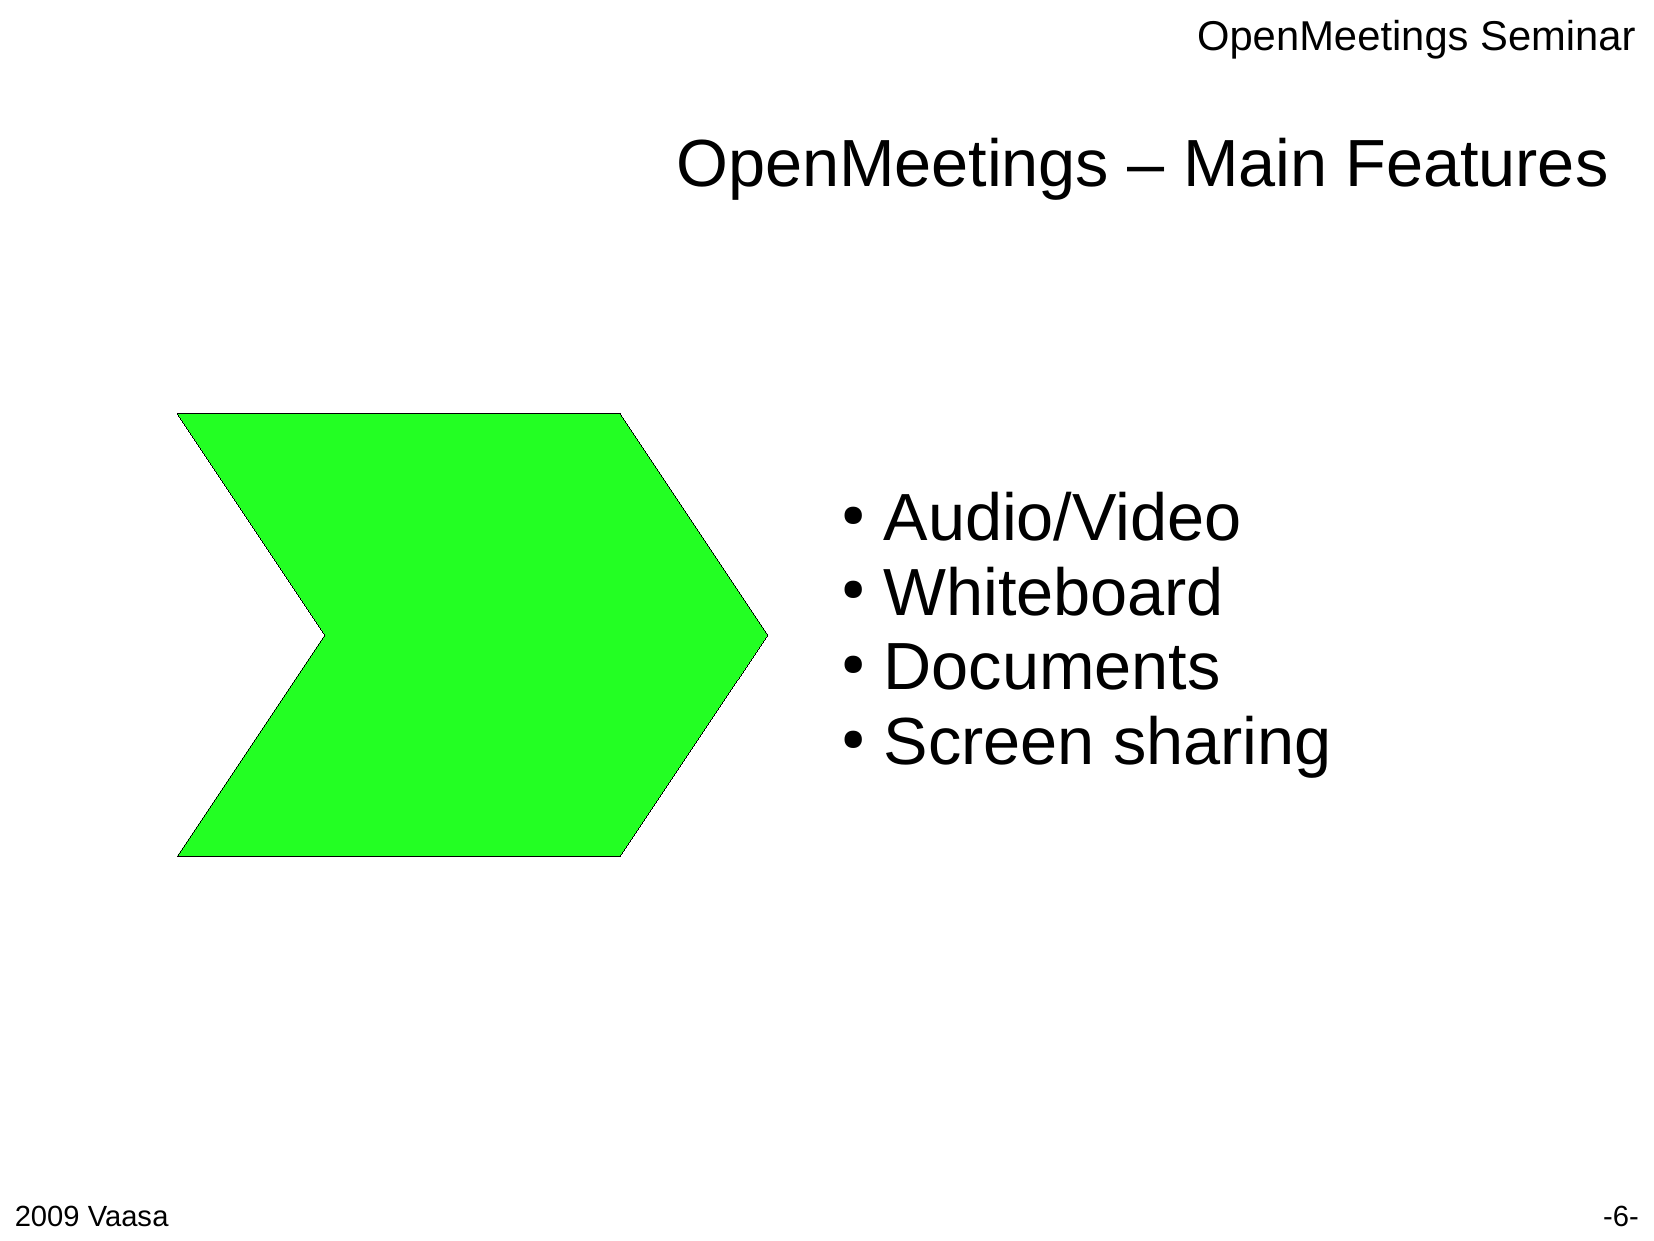

# OpenMeetings Seminar
OpenMeetings – Main Features
 Audio/Video
 Whiteboard
 Documents
 Screen sharing
-6-
2009 Vaasa